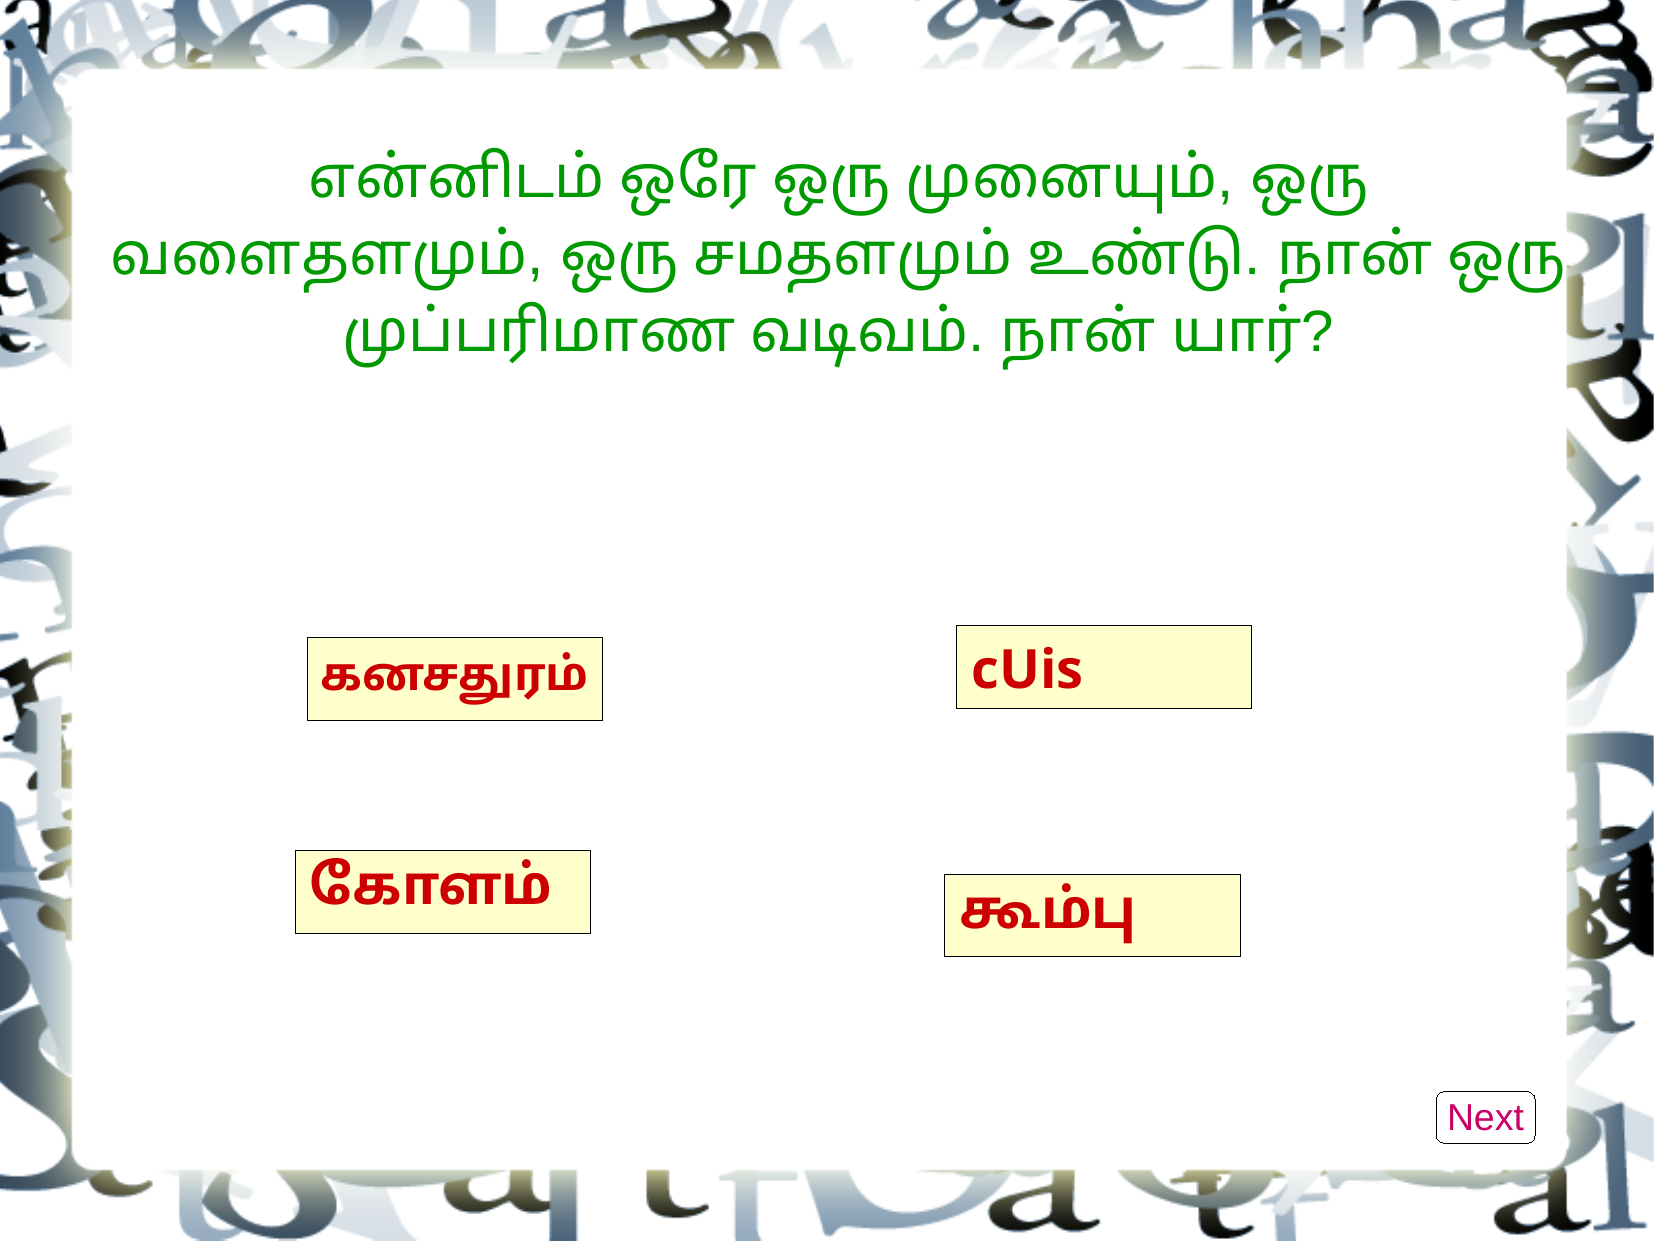

# என்னிடம் ஒரே ஒரு முனையும், ஒரு வளைதளமும், ஒரு சமதளமும் உண்டு. நான் ஒரு முப்பரிமாண வடிவம். நான் யார்?
cUis
கனசதுரம்
கோளம்
கூம்பு
Next